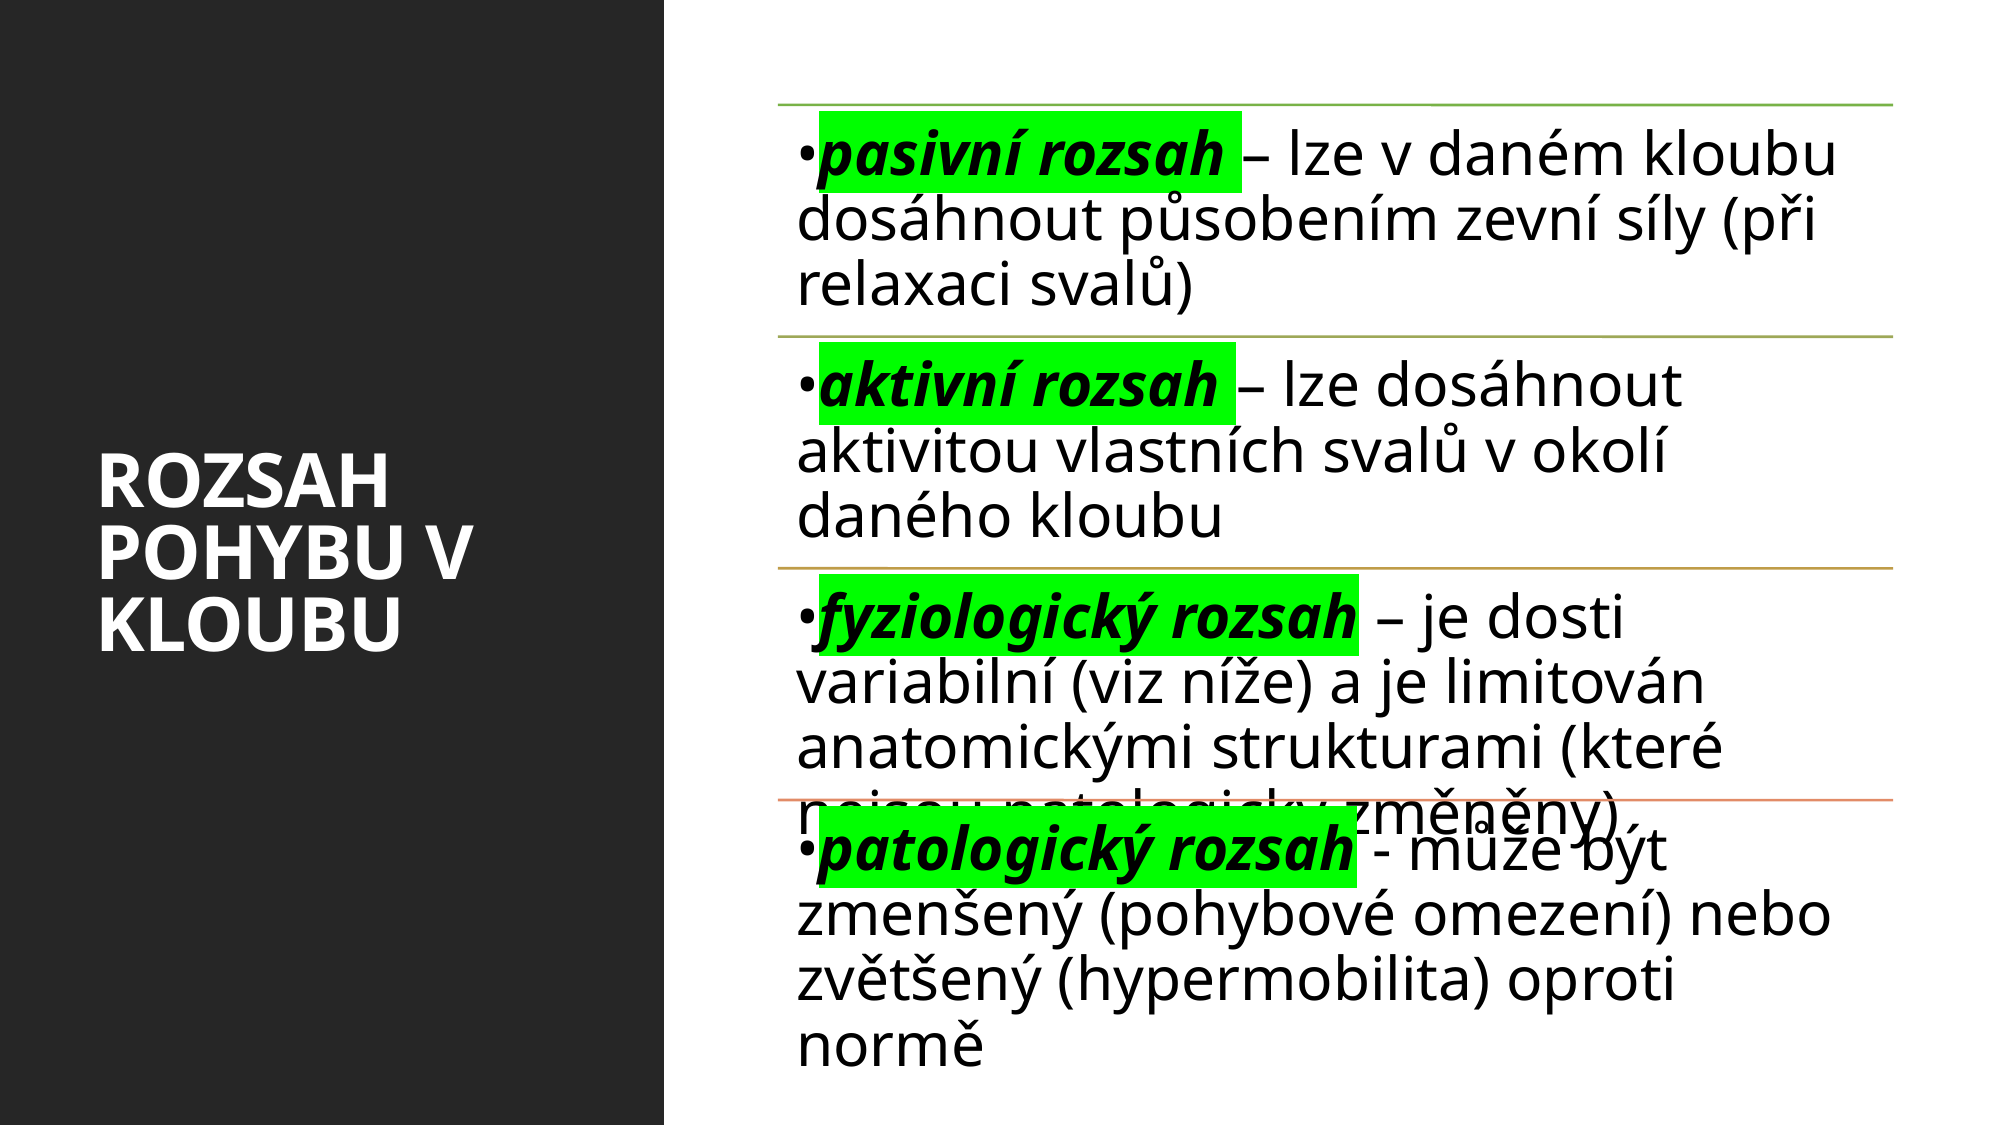

# ROZSAH POHYBU V KLOUBU
•pasivní rozsah – lze v daném kloubu dosáhnout působením zevní síly (při relaxaci svalů)
•aktivní rozsah – lze dosáhnout aktivitou vlastních svalů v okolí daného kloubu
•fyziologický rozsah – je dosti variabilní (viz níže) a je limitován anatomickými strukturami (které nejsou patologicky změněny)
•patologický rozsah - může být zmenšený (pohybové omezení) nebo zvětšený (hypermobilita) oproti normě